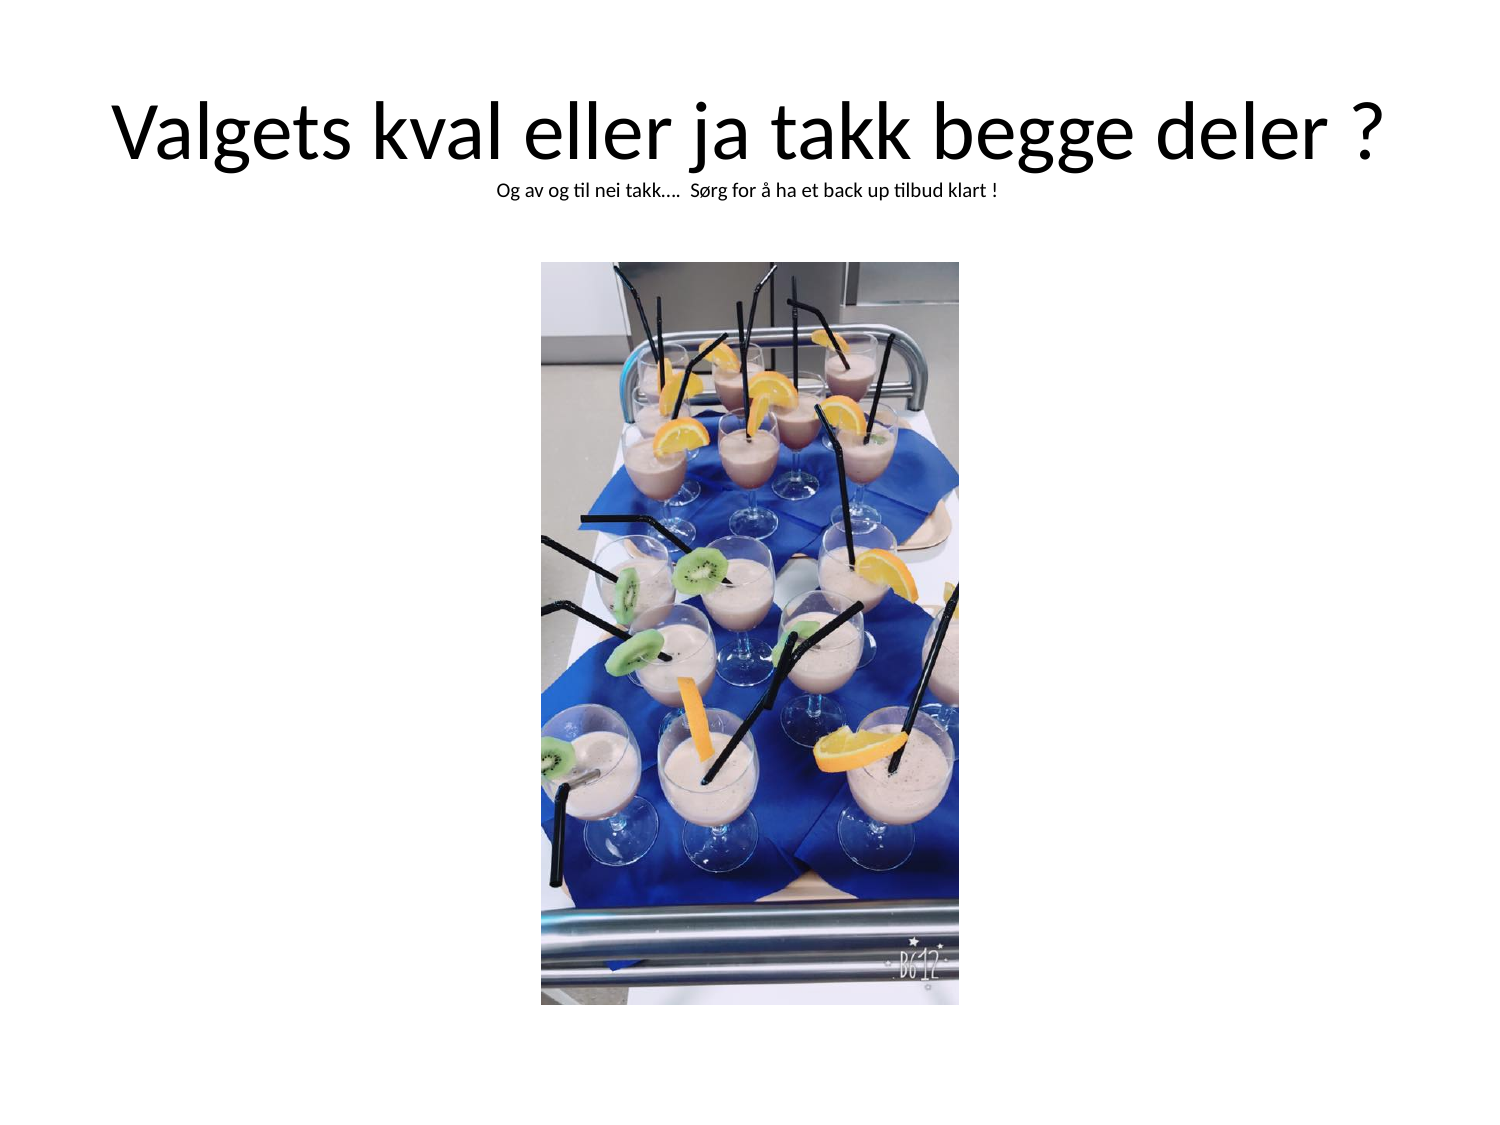

# Valgets kval eller ja takk begge deler ? Og av og til nei takk…. Sørg for å ha et back up tilbud klart !